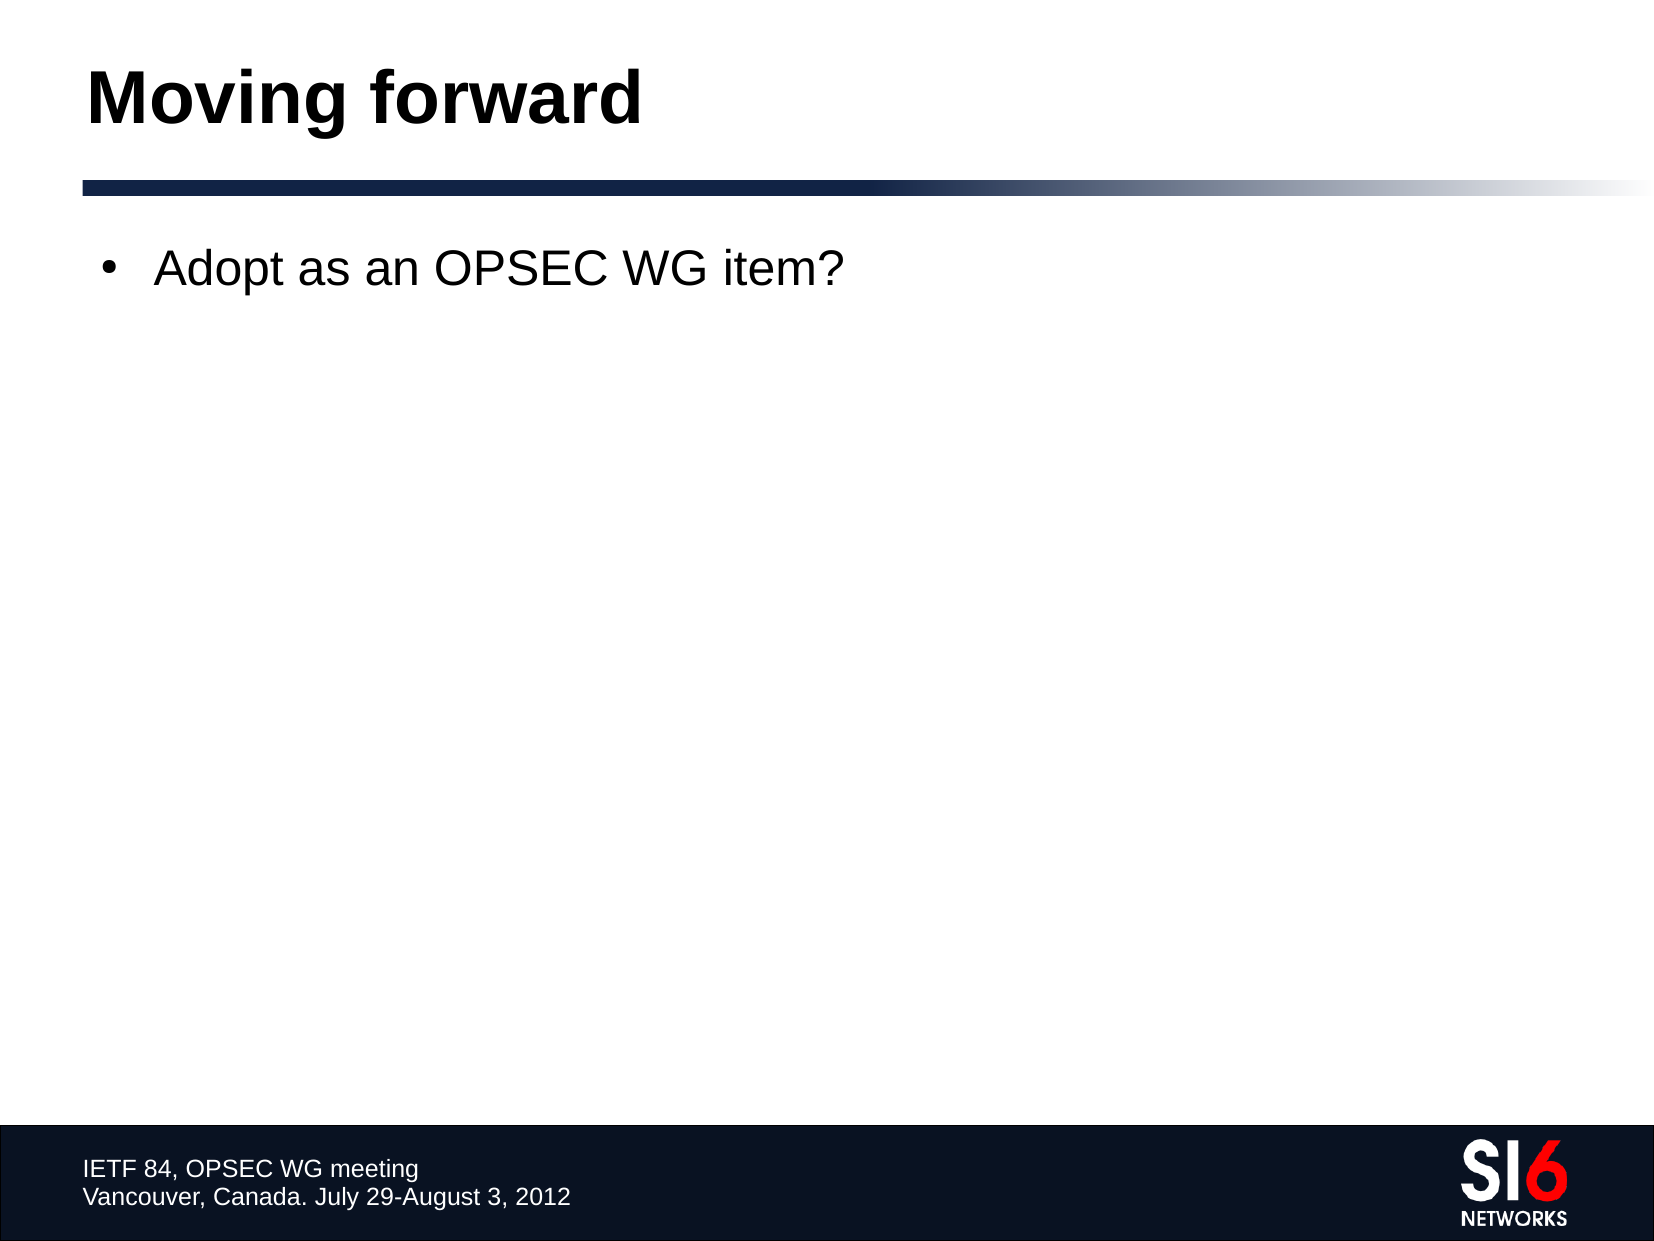

# Moving forward
Adopt as an OPSEC WG item?